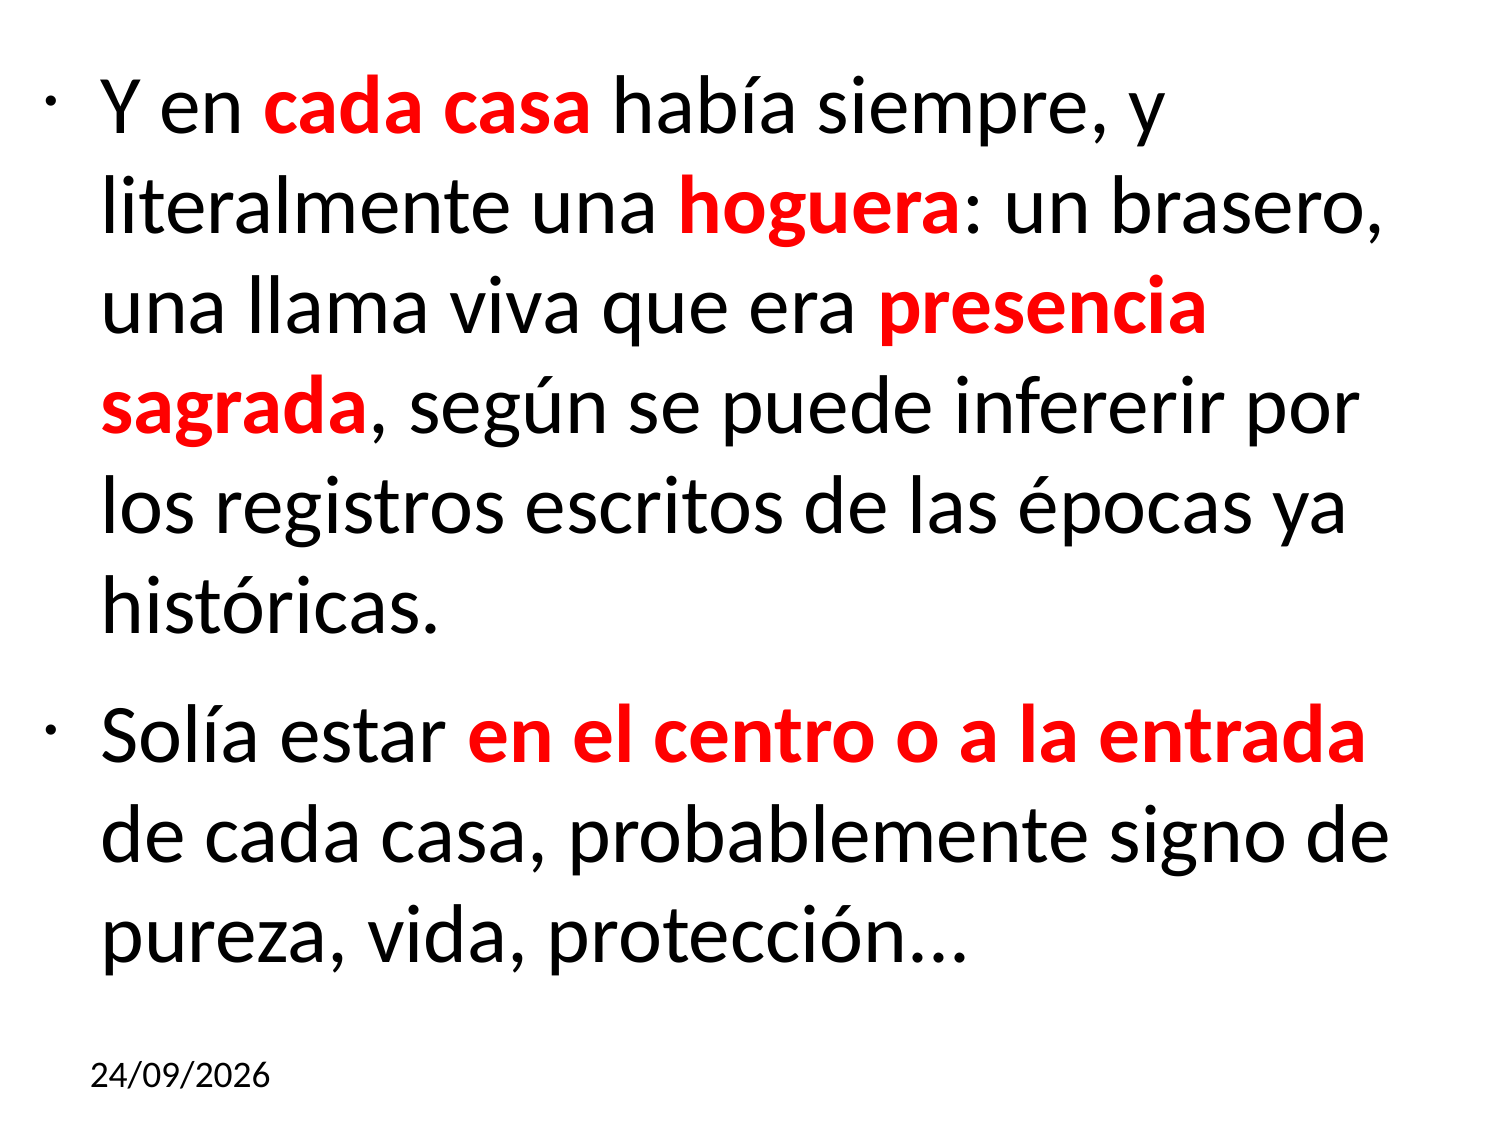

#
Y en cada casa había siempre, y literalmente una hoguera: un brasero, una llama viva que era presencia sagrada, según se puede infererir por los registros escritos de las épocas ya históricas.
Solía estar en el centro o a la entrada de cada casa, probablemente signo de pureza, vida, protección...
14 de avril de 2011